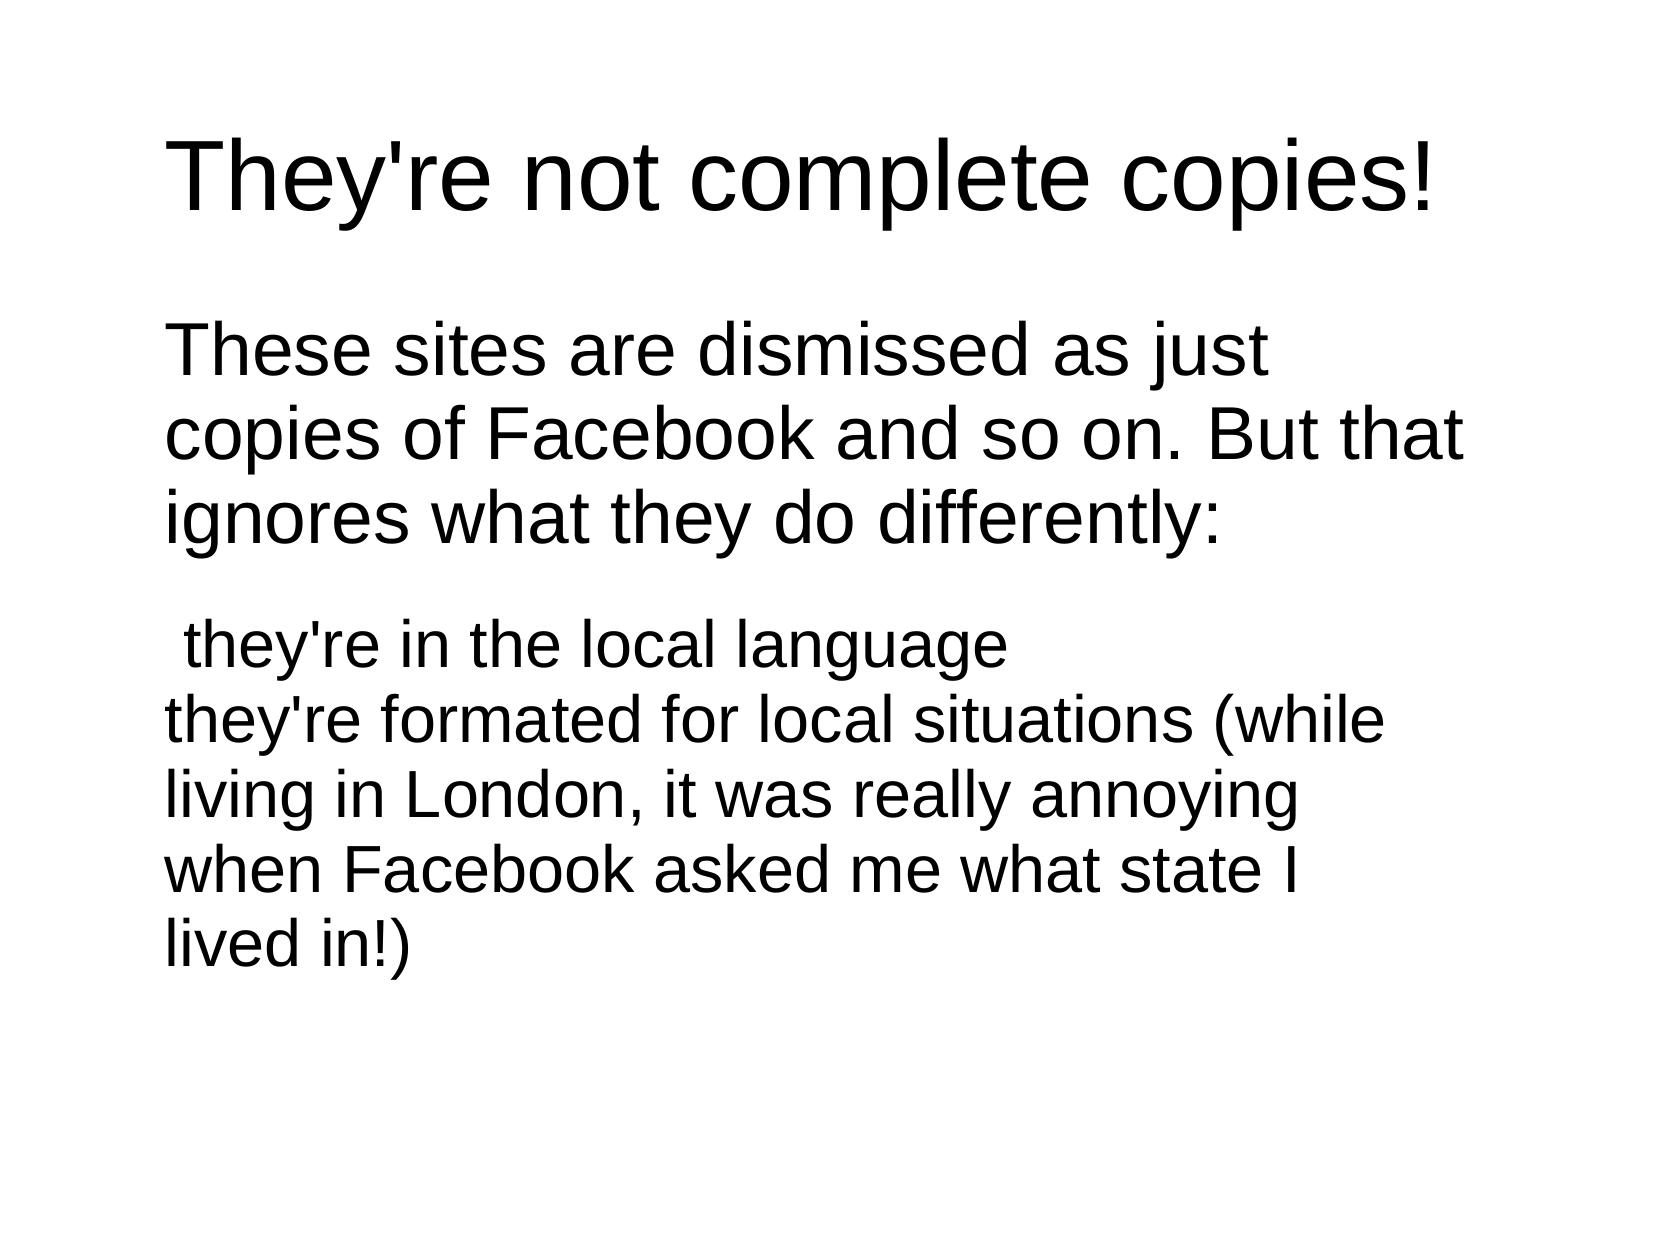

They're not complete copies!
These sites are dismissed as just copies of Facebook and so on. But that ignores what they do differently:
 they're in the local language
they're formated for local situations (while living in London, it was really annoying when Facebook asked me what state I lived in!)